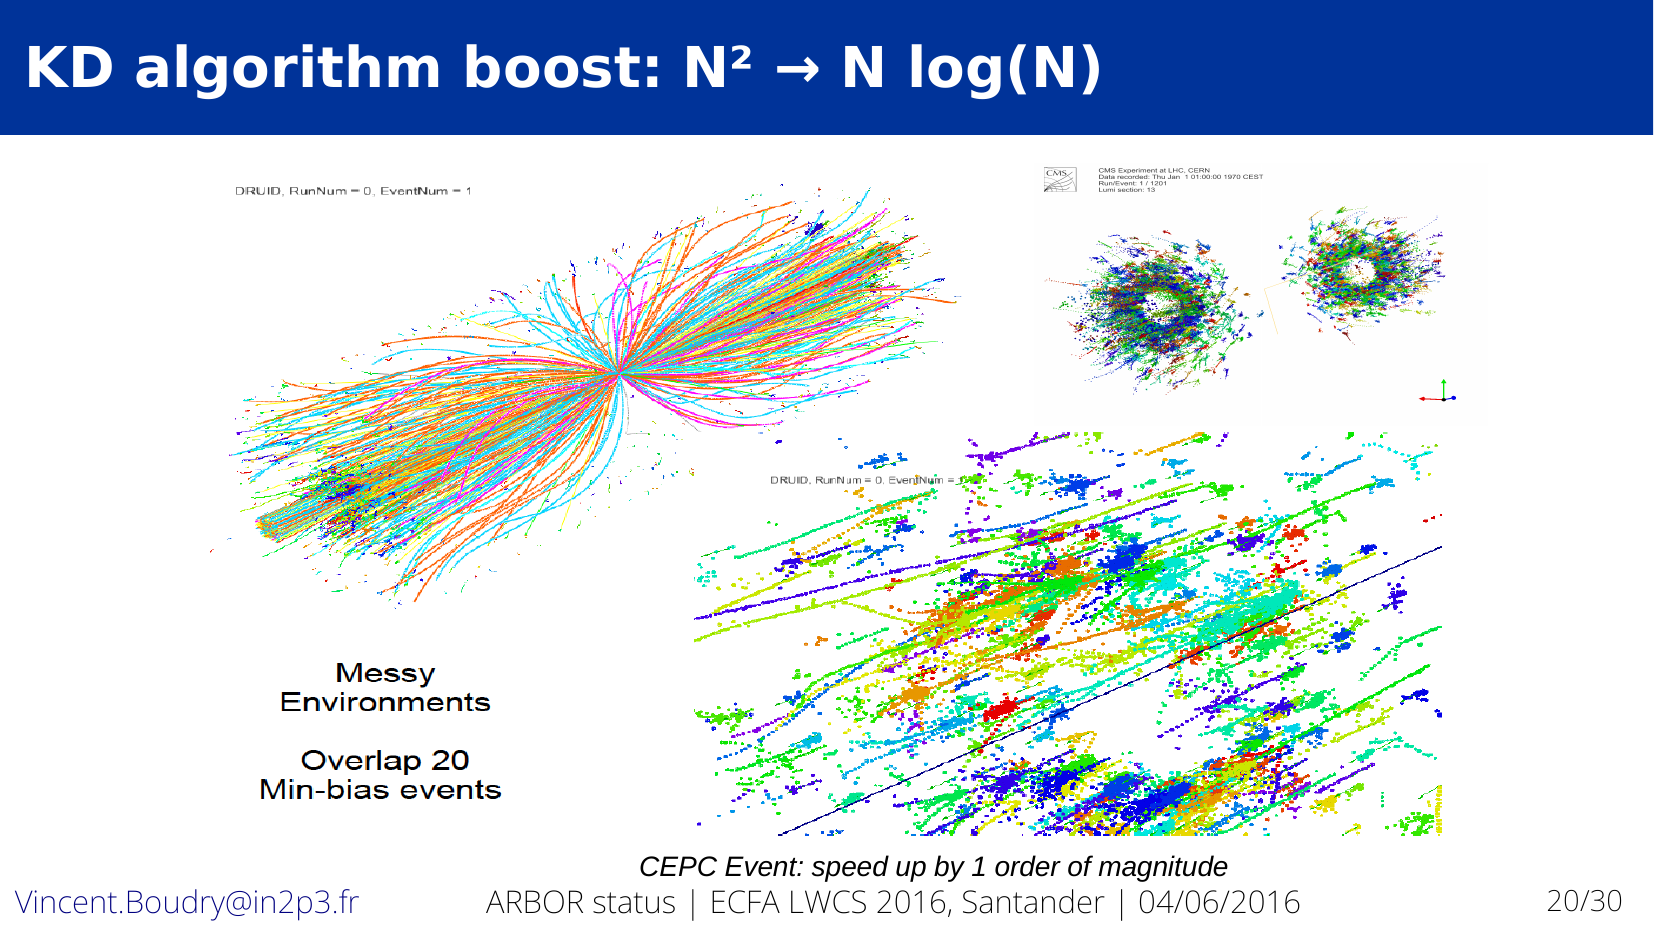

# KD algorithm boost: N² → N log(N)
CEPC Event: speed up by 1 order of magnitude
ARBOR status | ECFA LWCS 2016, Santander | 04/06/2016
20